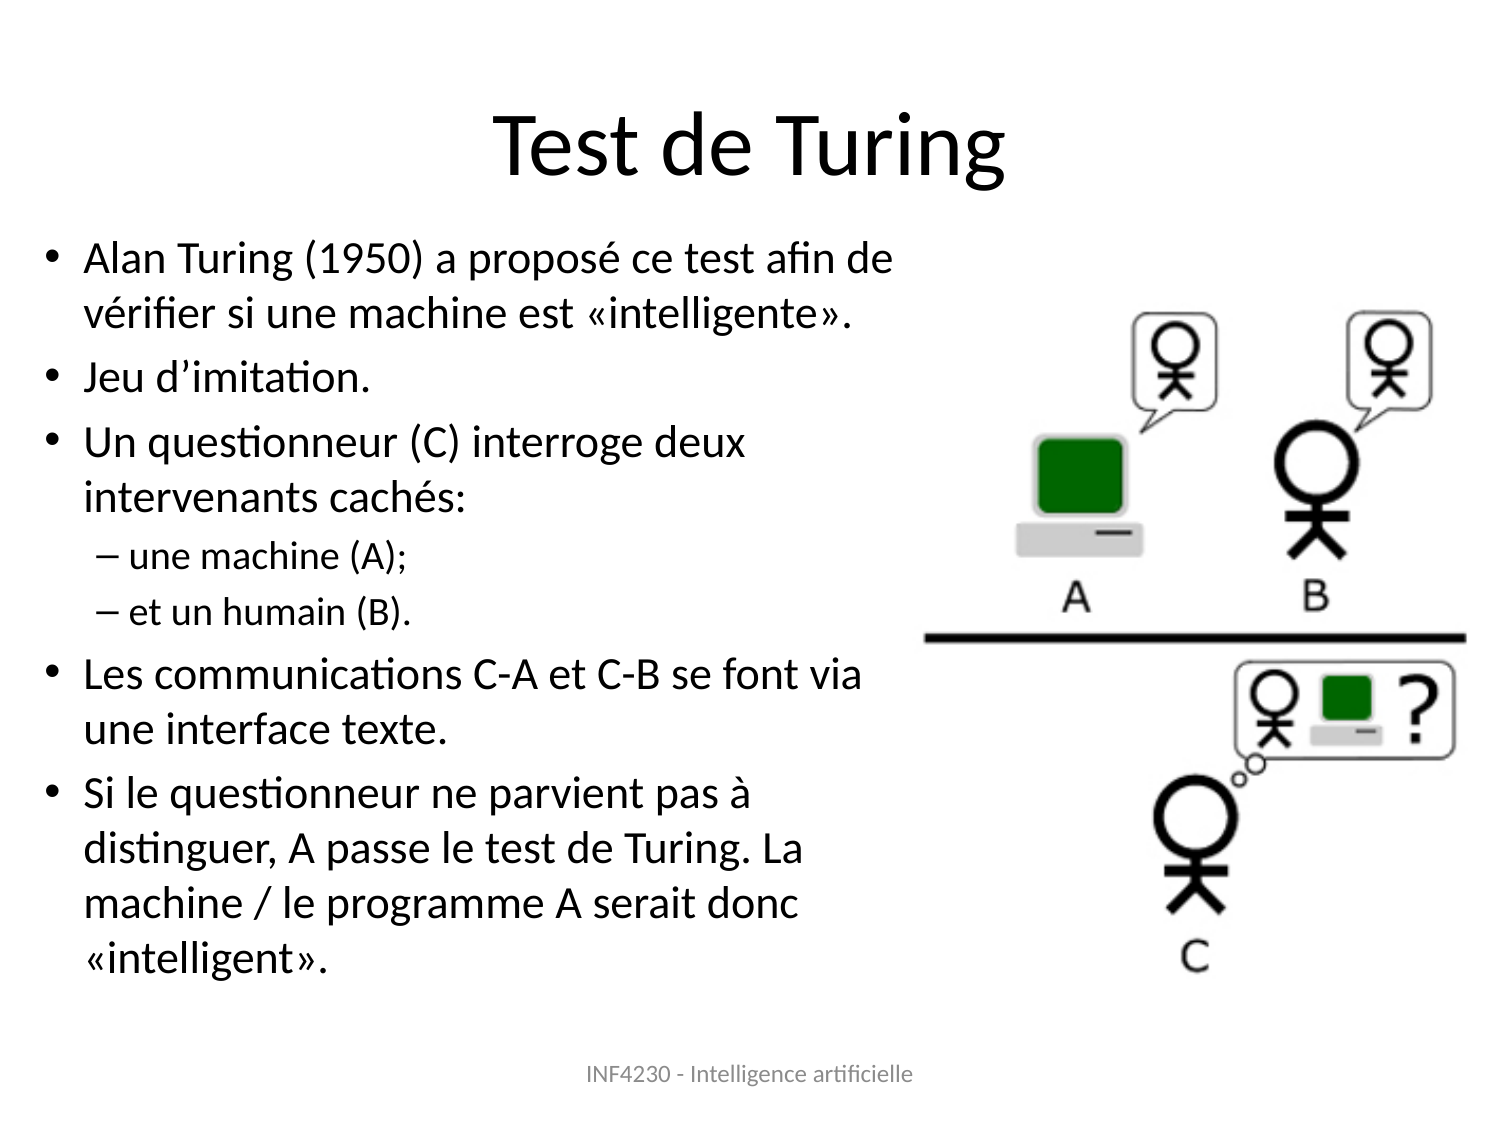

# Test de Turing
Alan Turing (1950) a proposé ce test afin de vérifier si une machine est «intelligente».
Jeu d’imitation.
Un questionneur (C) interroge deux intervenants cachés:
une machine (A);
et un humain (B).
Les communications C-A et C-B se font via une interface texte.
Si le questionneur ne parvient pas à distinguer, A passe le test de Turing. La machine / le programme A serait donc «intelligent».
INF4230 - Intelligence artificielle